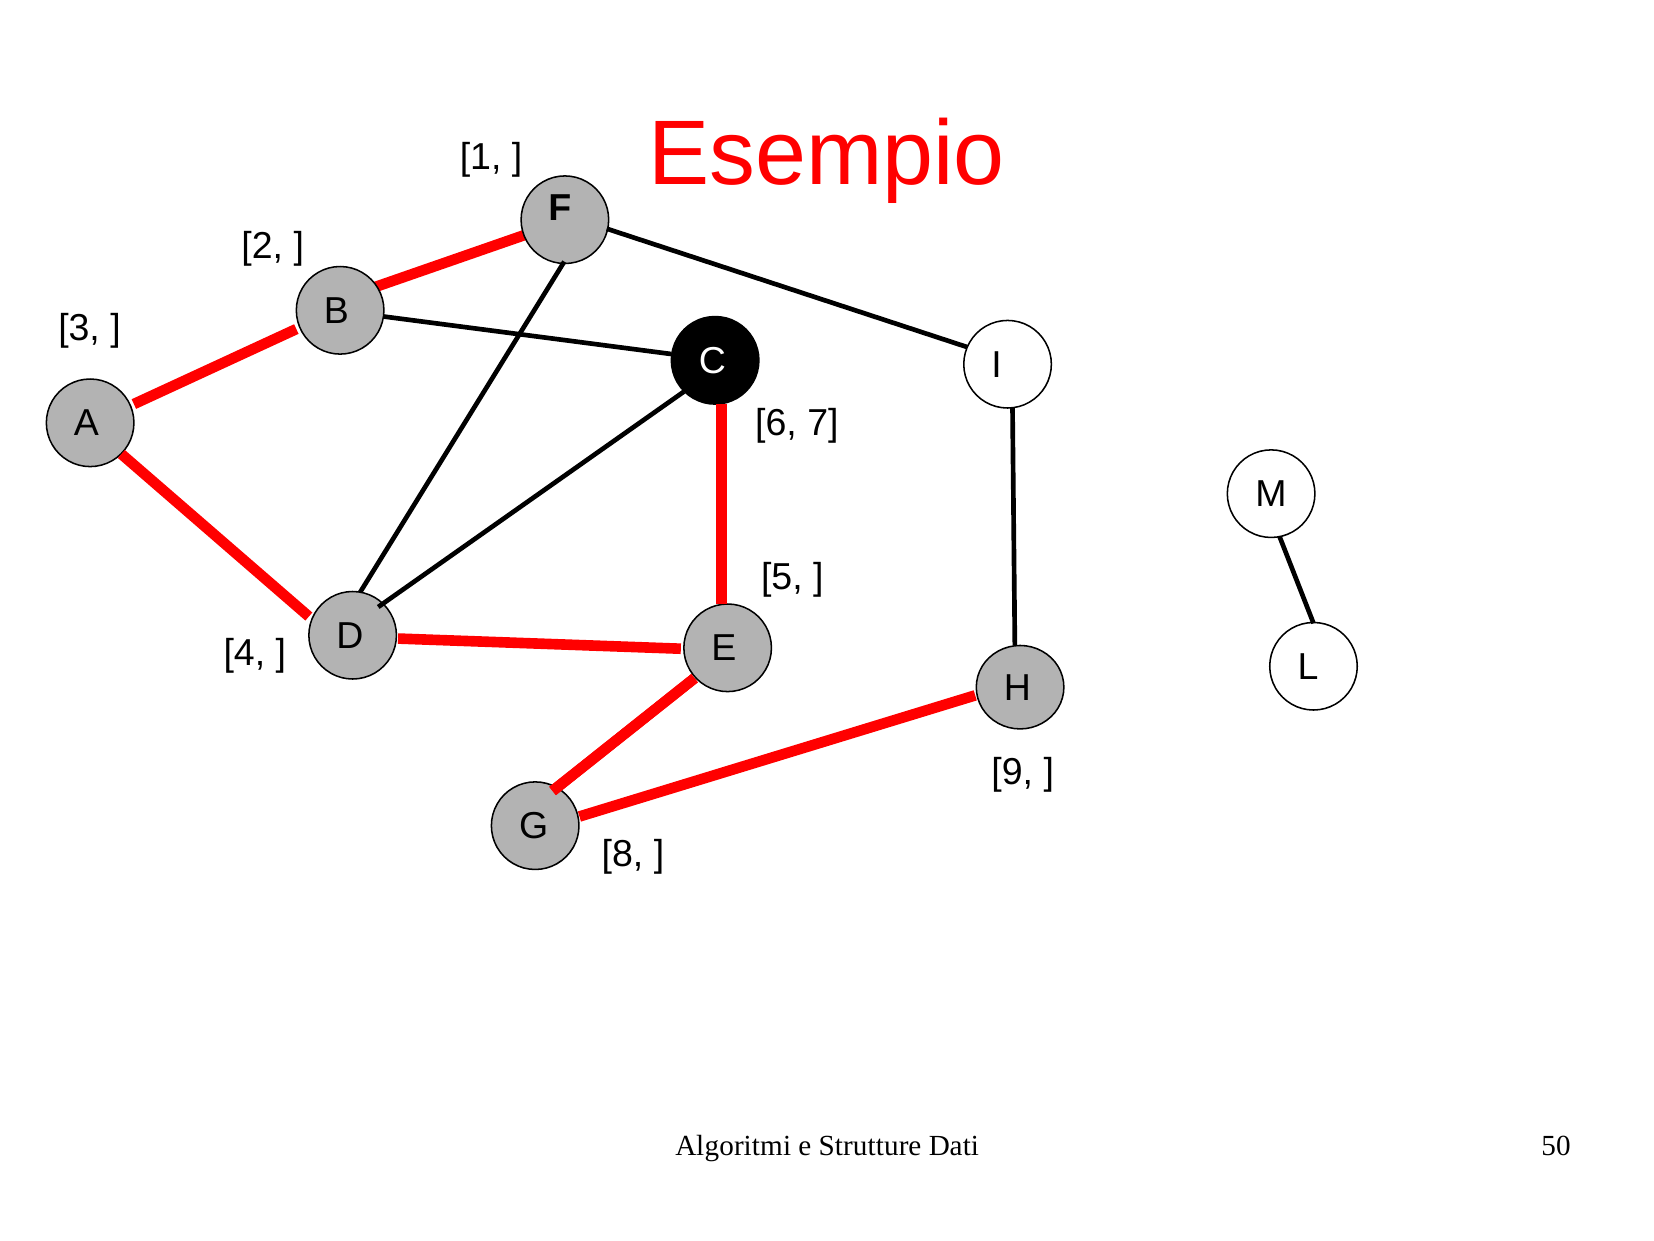

# Esempio
[1, ]
F
[2, ]
B
[3, ]
C
I
A
[6, 7]
M
[5, ]
D
E
L
[4, ]
H
[9, ]
G
[8, ]
Algoritmi e Strutture Dati
50